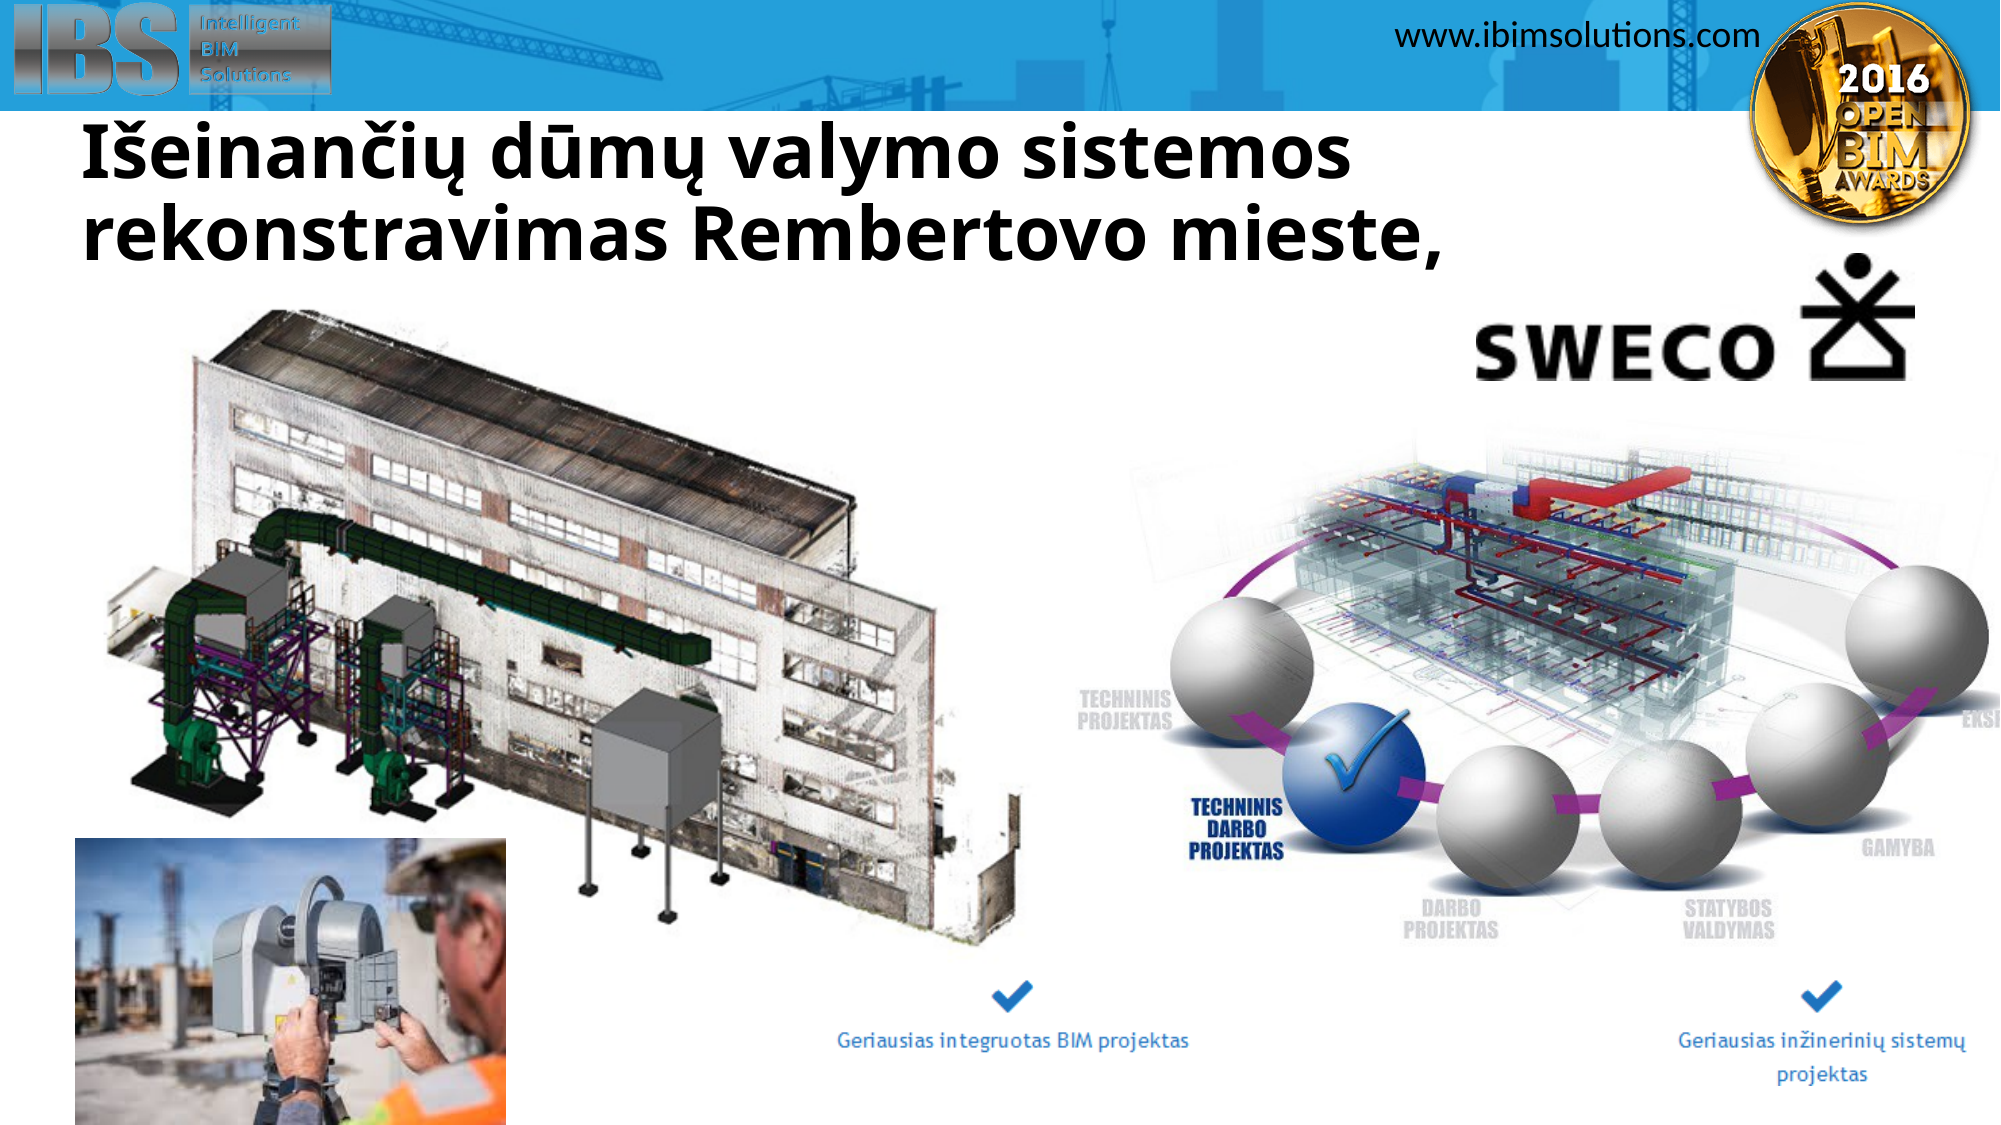

www.ibimsolutions.com
# Išeinančių dūmų valymo sistemos rekonstravimas Rembertovo mieste, Lenkijoje